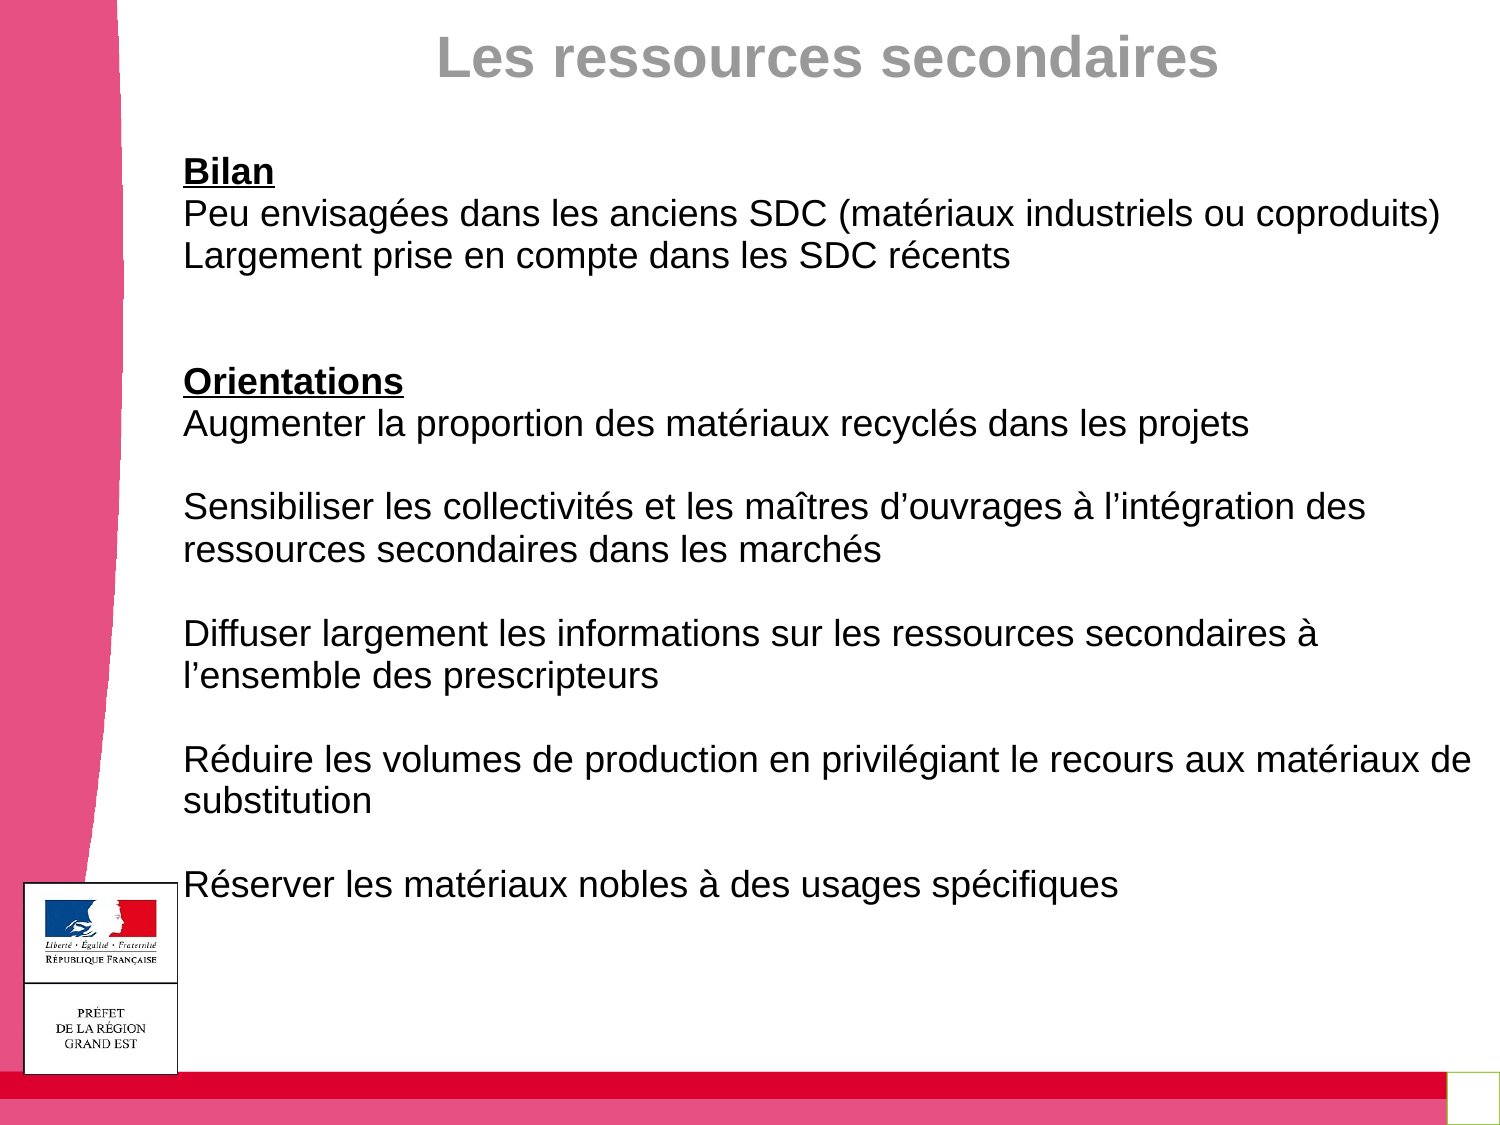

Les ressources secondaires
# Bilan Peu envisagées dans les anciens SDC (matériaux industriels ou coproduits) Largement prise en compte dans les SDC récents Orientations Augmenter la proportion des matériaux recyclés dans les projets Sensibiliser les collectivités et les maîtres d’ouvrages à l’intégration des ressources secondaires dans les marchés Diffuser largement les informations sur les ressources secondaires à l’ensemble des prescripteurs Réduire les volumes de production en privilégiant le recours aux matériaux de substitution Réserver les matériaux nobles à des usages spécifiques